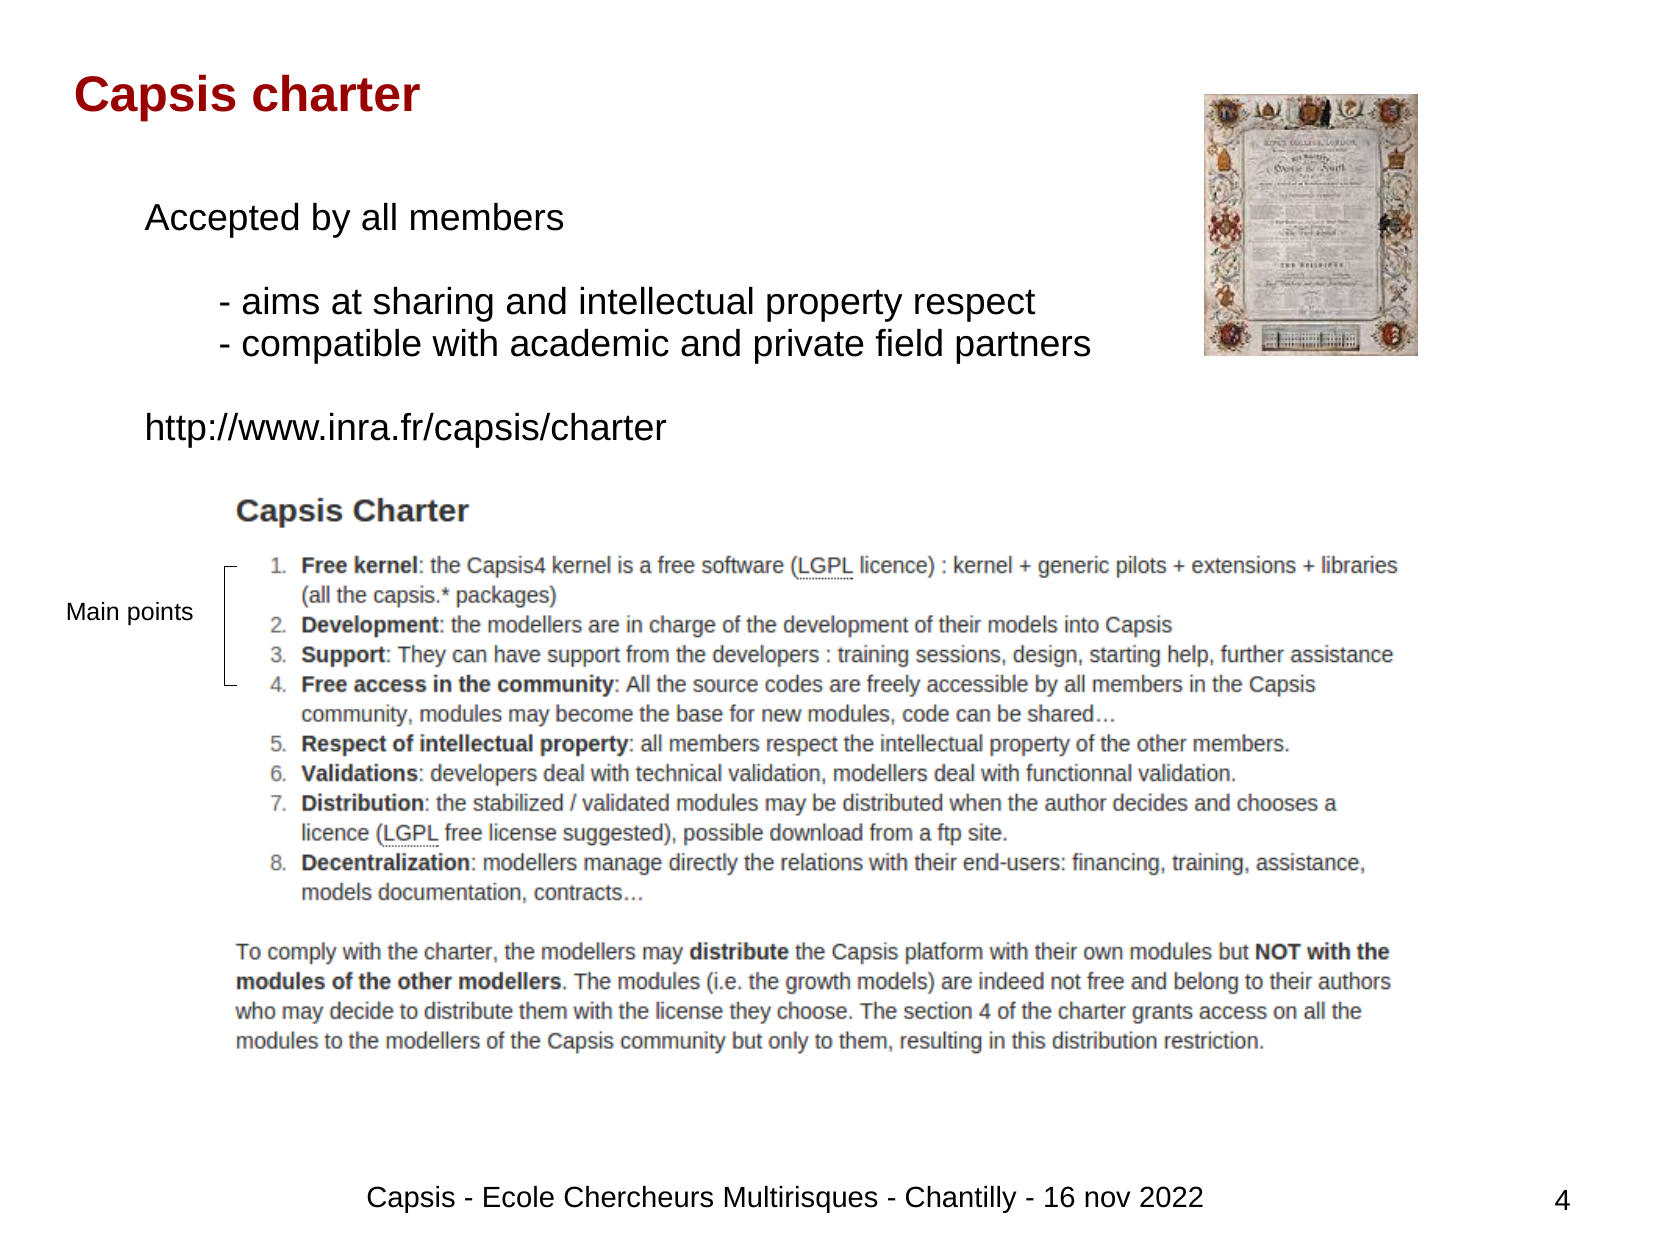

Capsis charter
Accepted by all members
	- aims at sharing and intellectual property respect
	- compatible with academic and private field partners
http://www.inra.fr/capsis/charter
Main points
4